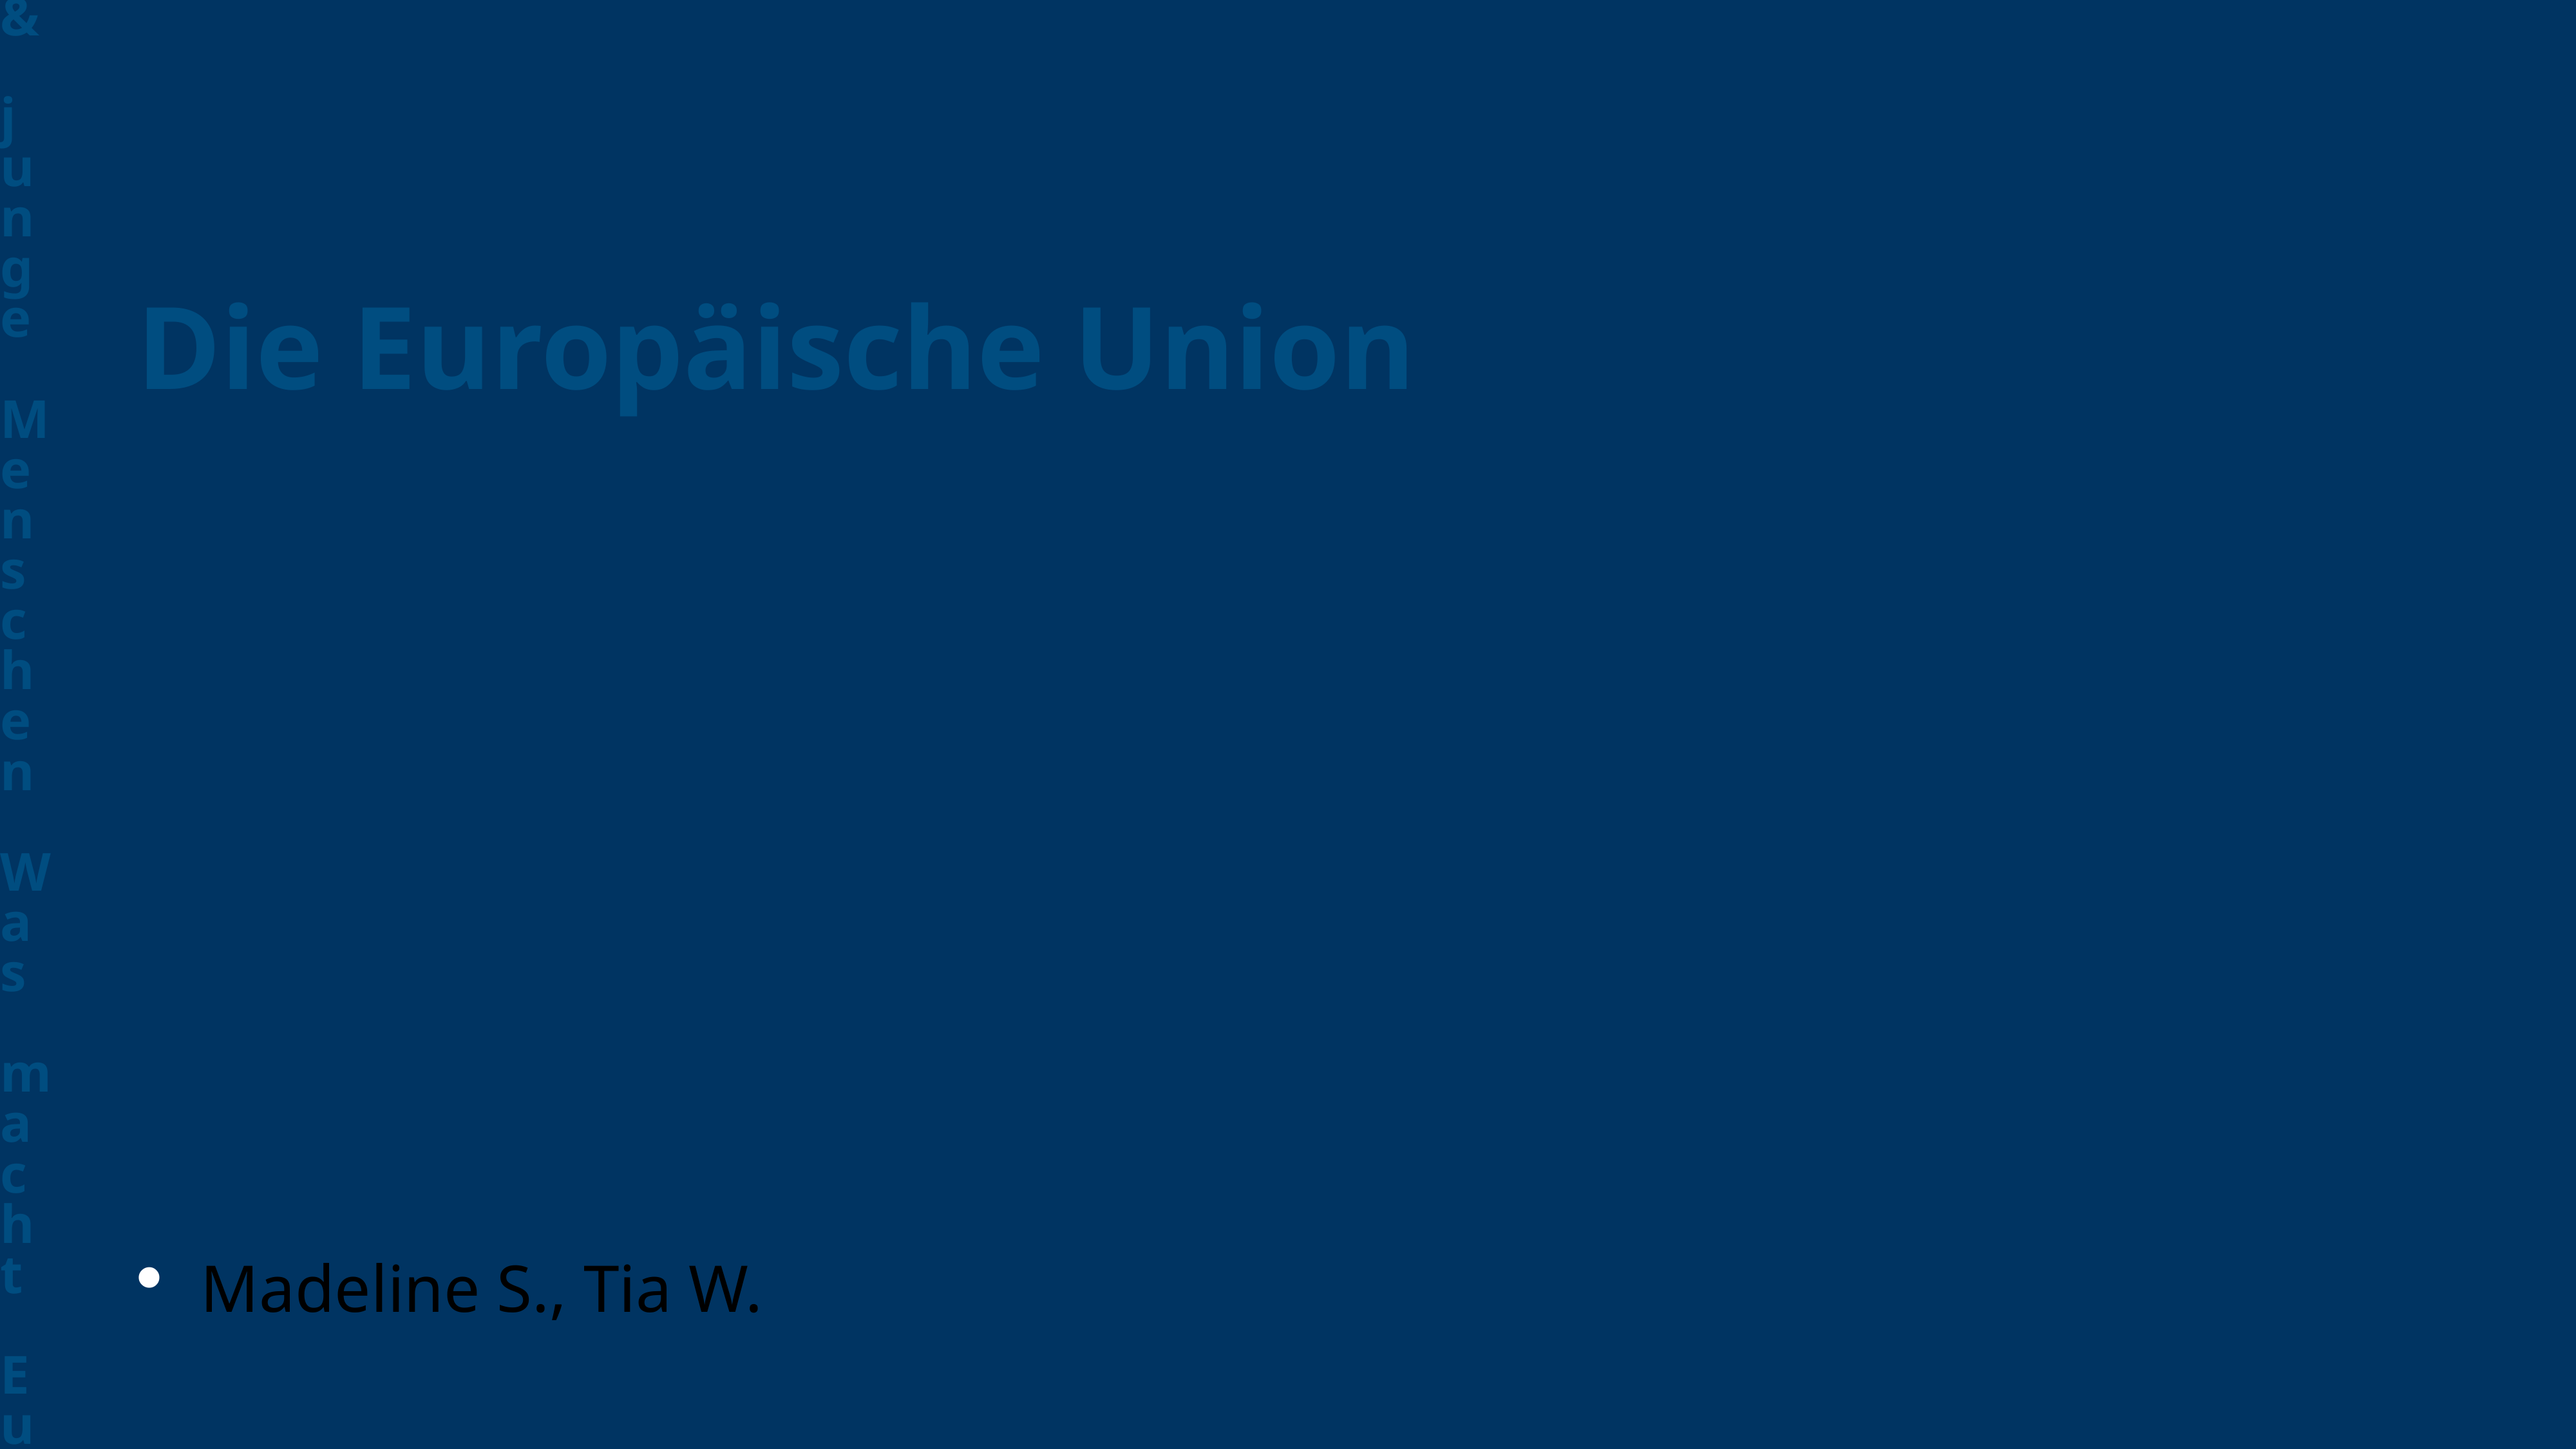

& junge Menschen
Was macht Europa für mich aus?
Die Europäische Union
# Madeline S., Tia W.